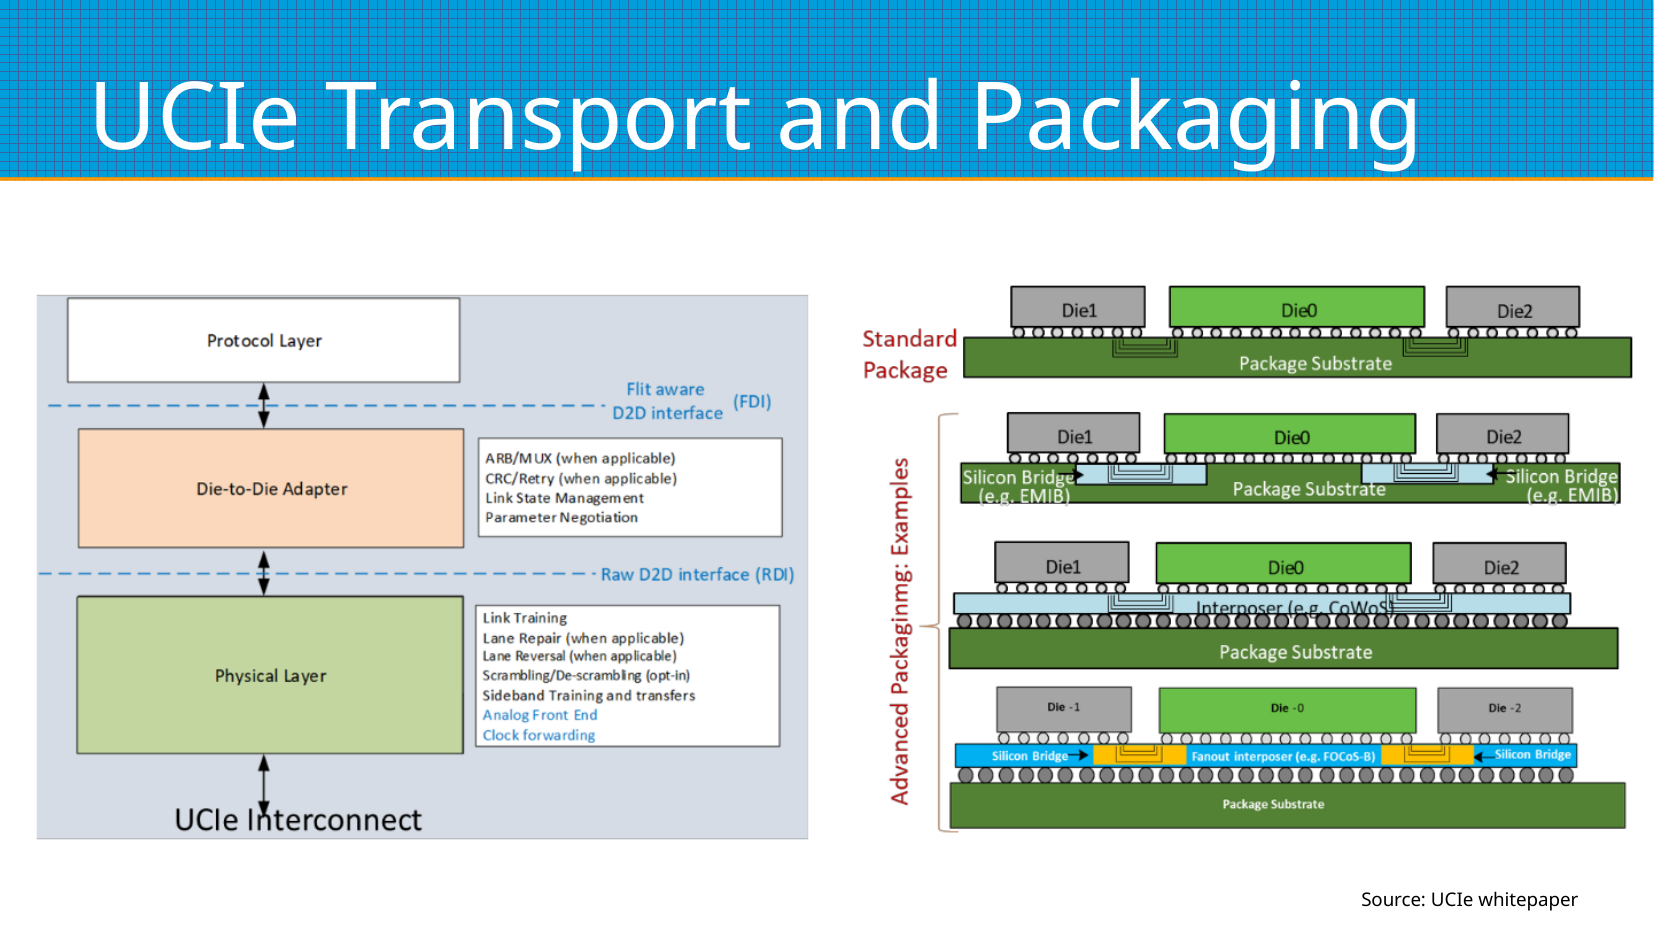

# UCIe Transport and Packaging
Source: UCIe whitepaper